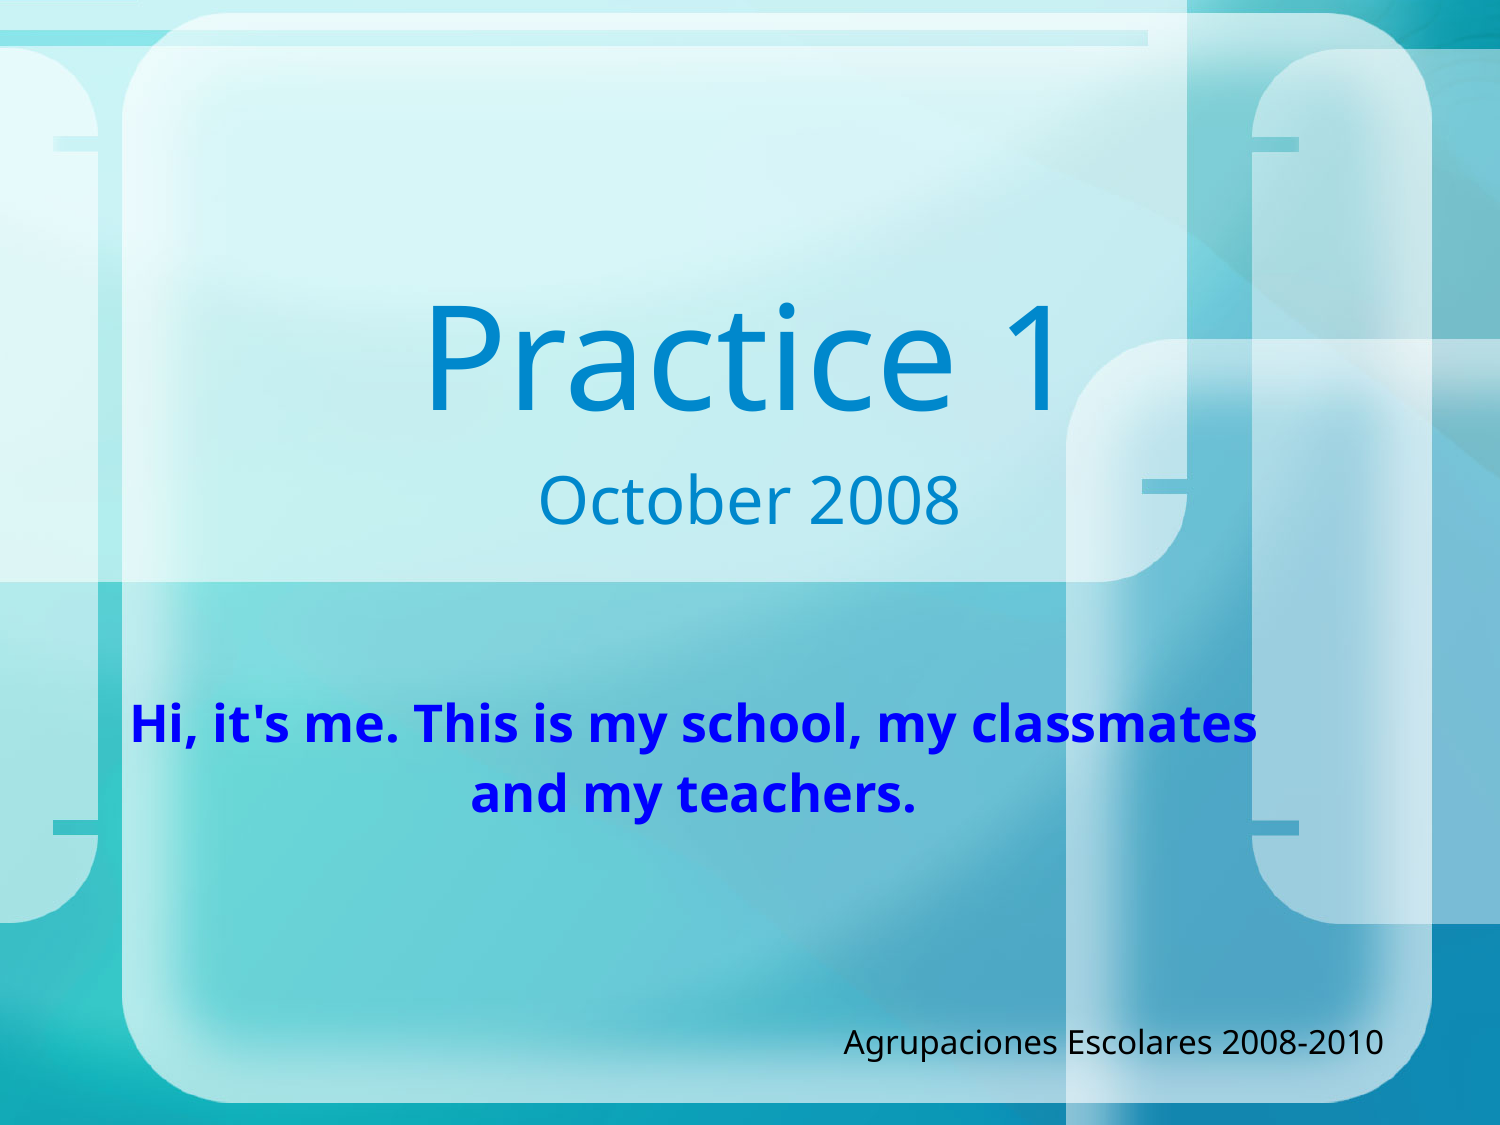

# Practice 1 October 2008
Hi, it's me. This is my school, my classmates and my teachers.
Agrupaciones Escolares 2008-2010